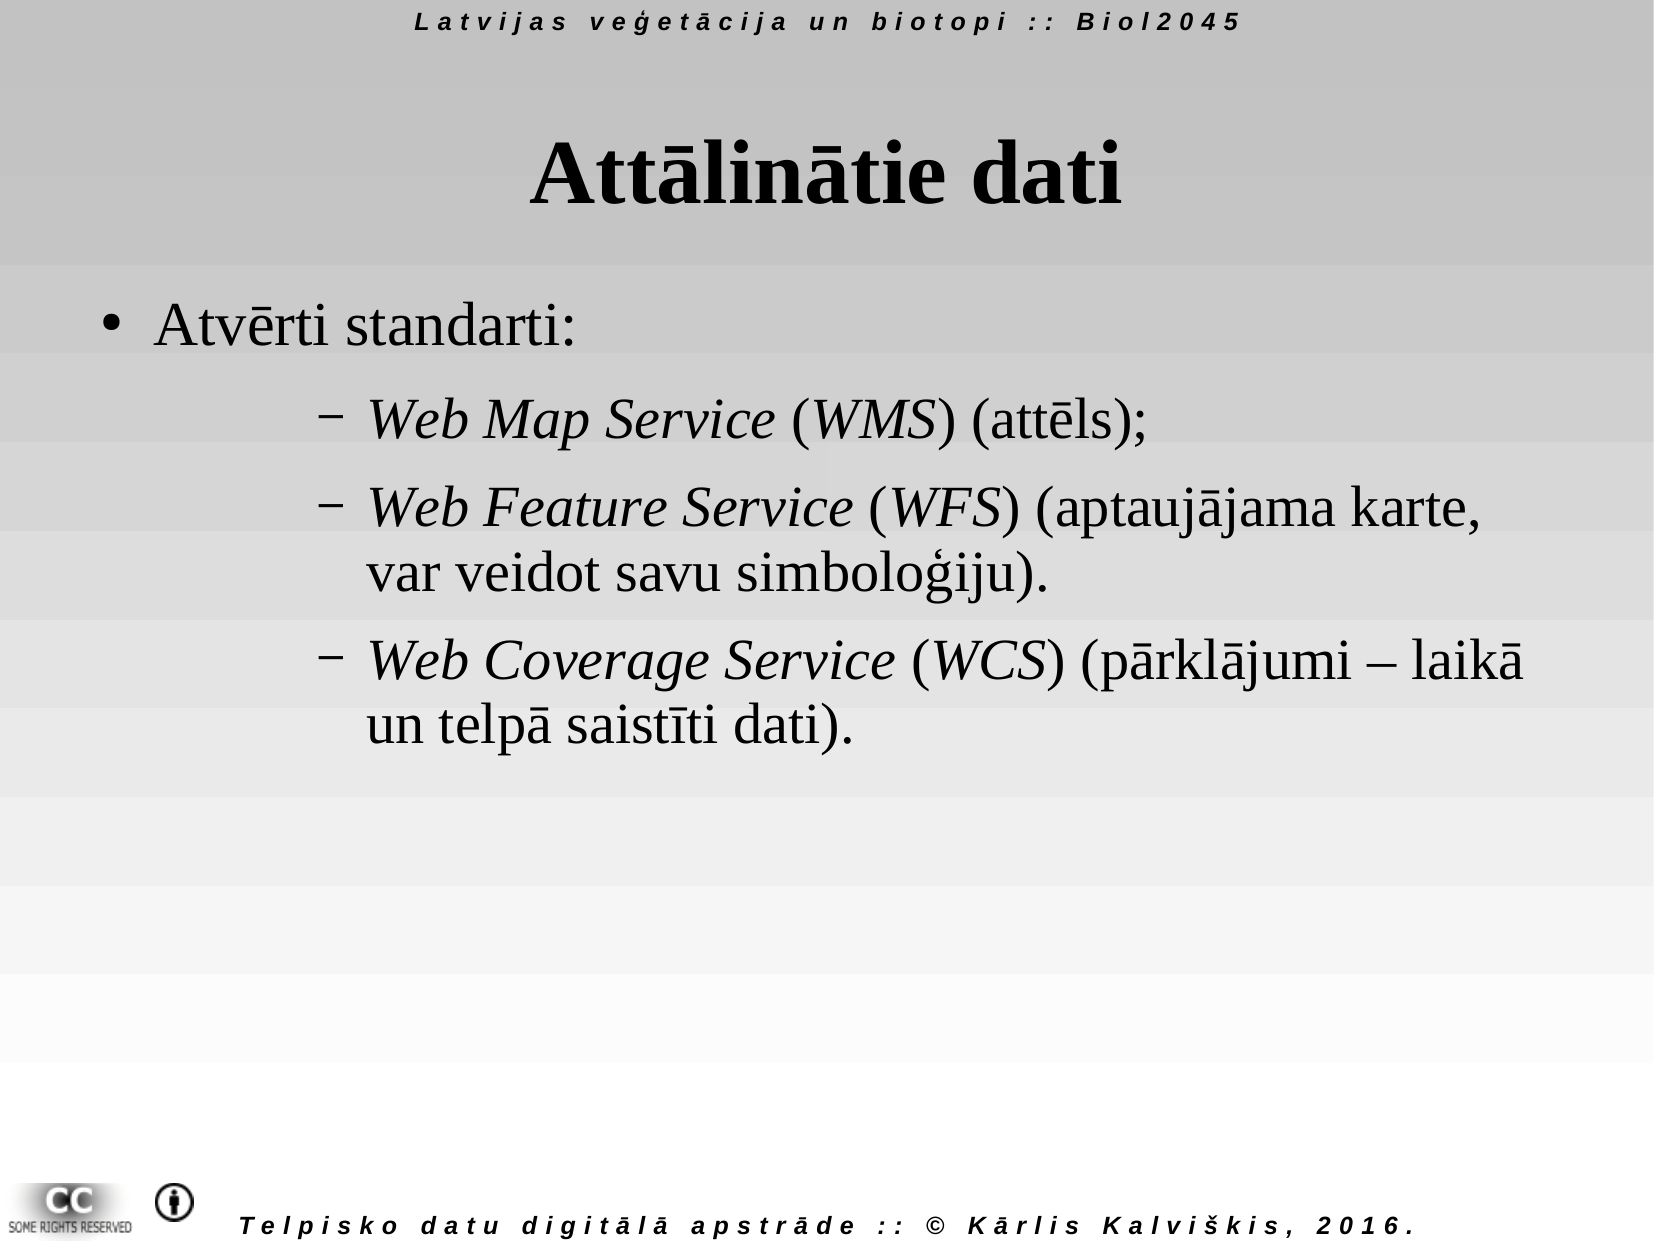

# Attālinātie dati
Atvērti standarti:
Web Map Service (WMS) (attēls);
Web Feature Service (WFS) (aptaujājama karte, var veidot savu simboloģiju).
Web Coverage Service (WCS) (pārklājumi – laikā un telpā saistīti dati).